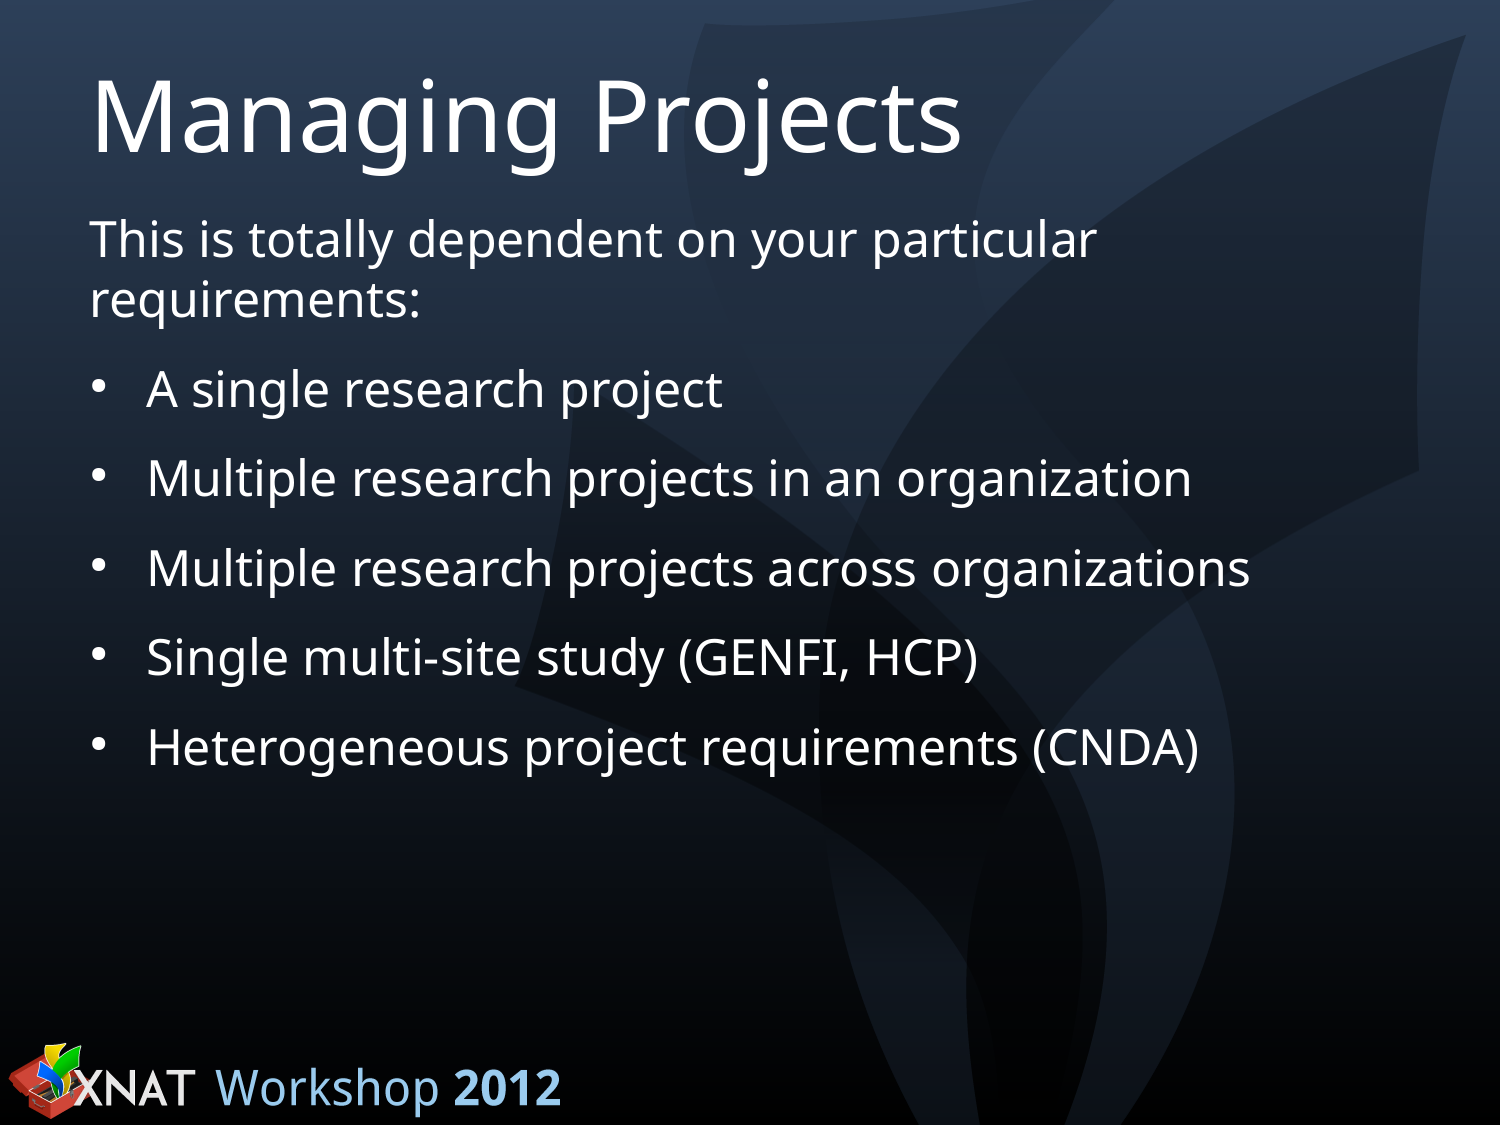

# Managing Projects
This is totally dependent on your particular requirements:
A single research project
Multiple research projects in an organization
Multiple research projects across organizations
Single multi-site study (GENFI, HCP)
Heterogeneous project requirements (CNDA)